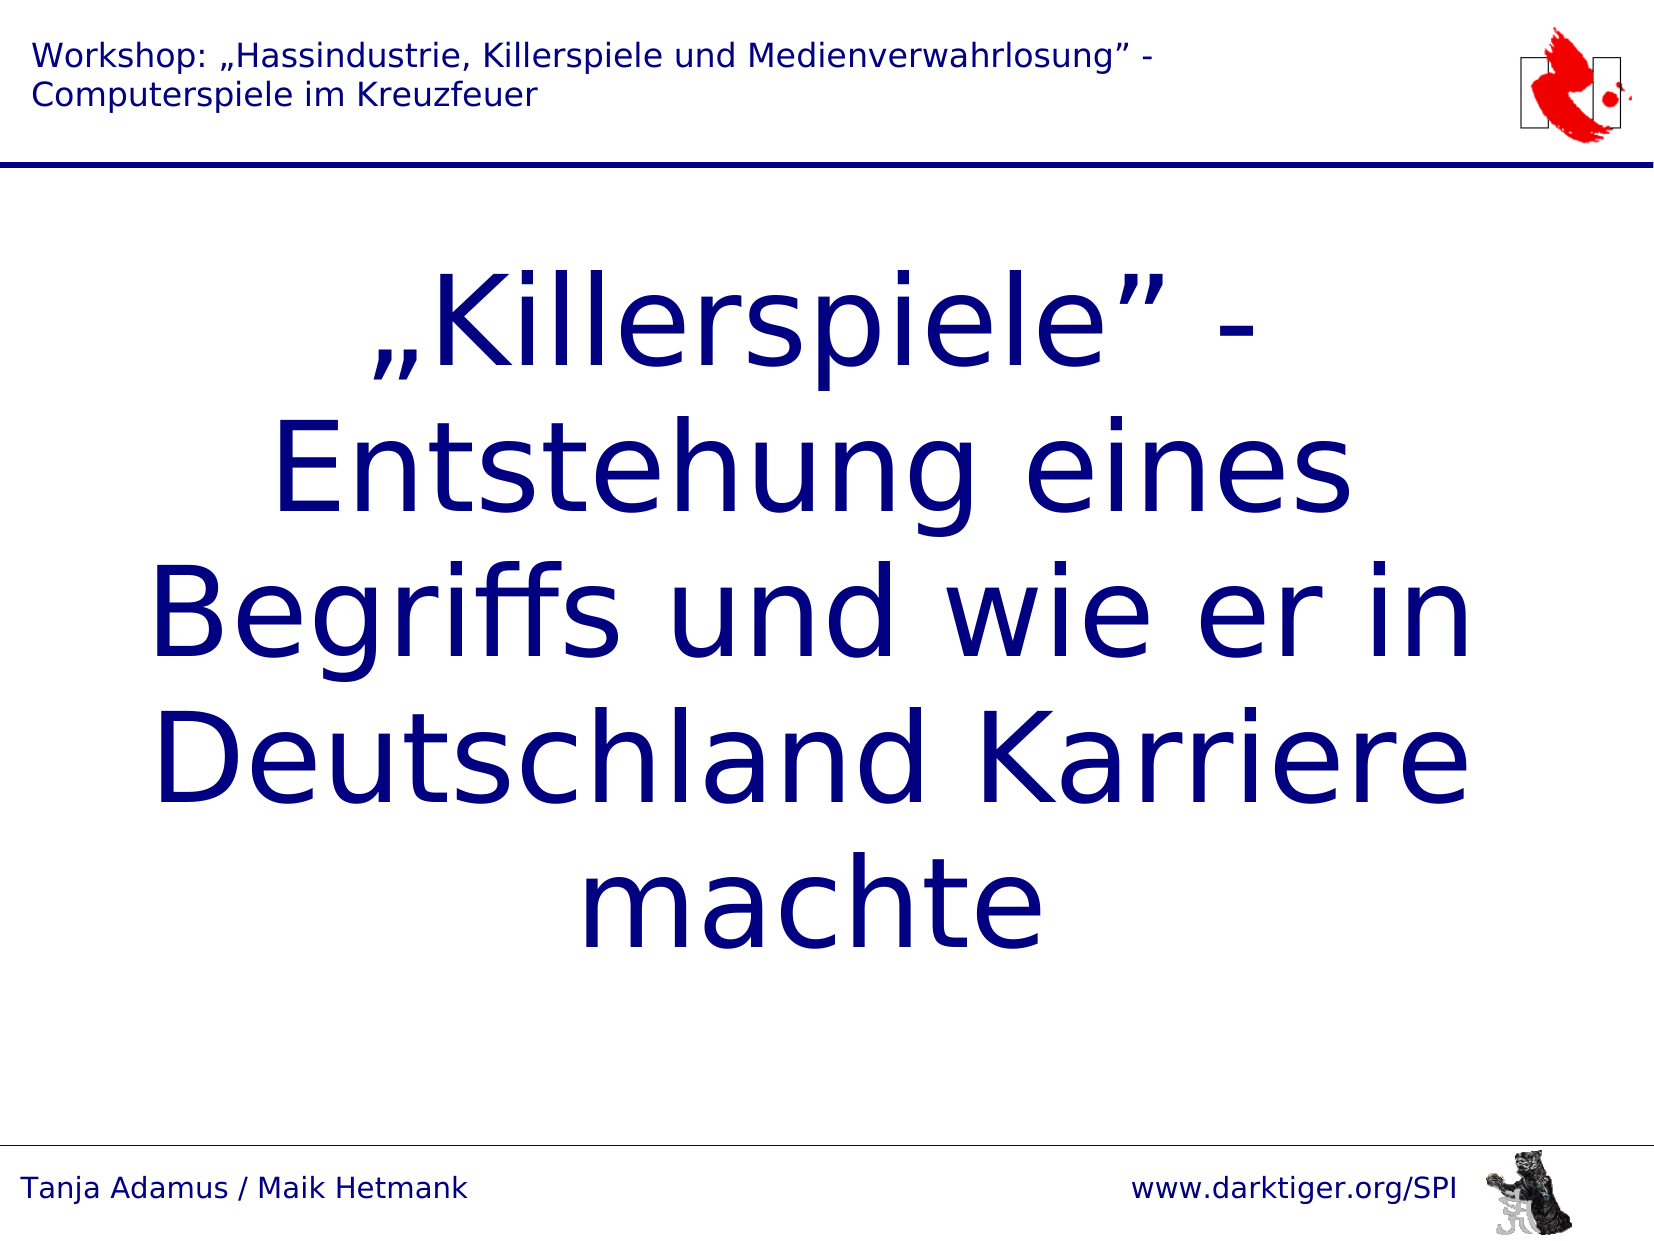

Workshop: „Hassindustrie, Killerspiele und Medienverwahrlosung” - Computerspiele im Kreuzfeuer
„Killerspiele” - Entstehung eines Begriffs und wie er in Deutschland Karriere machte